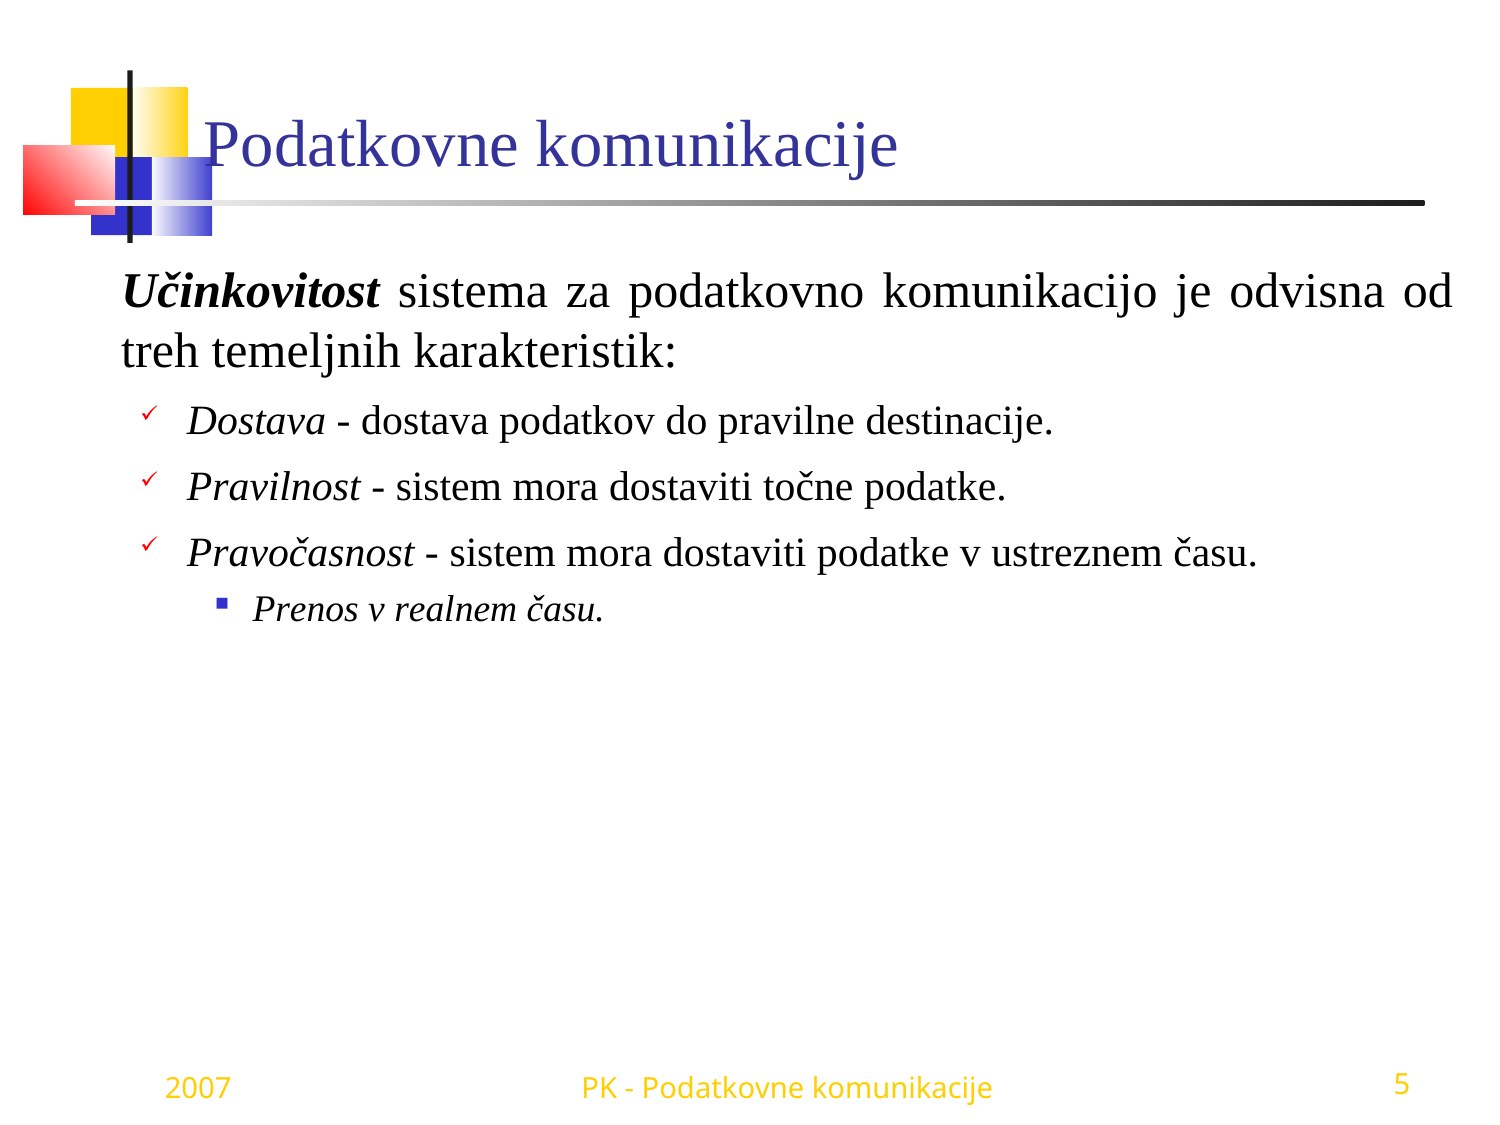

# Podatkovne komunikacije
	Učinkovitost sistema za podatkovno komunikacijo je odvisna od treh temeljnih karakteristik:
Dostava - dostava podatkov do pravilne destinacije.
Pravilnost - sistem mora dostaviti točne podatke.
Pravočasnost - sistem mora dostaviti podatke v ustreznem času.
Prenos v realnem času.
2007
PK - Podatkovne komunikacije